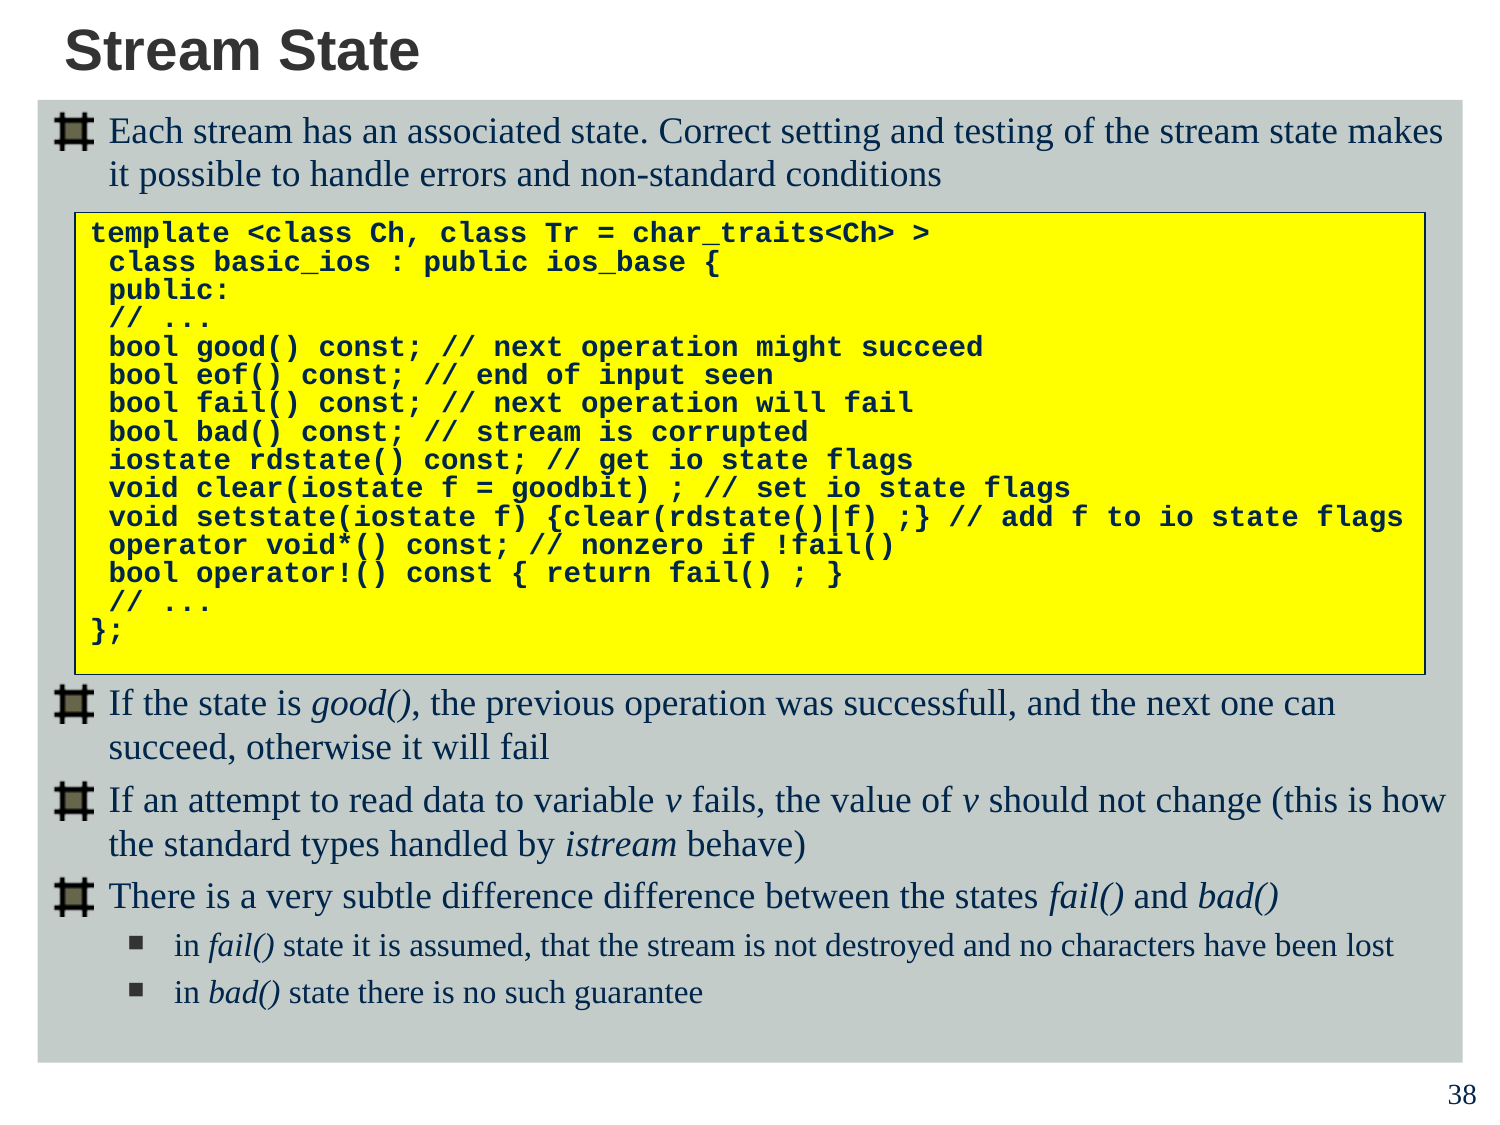

# Stream State
Each stream has an associated state. Correct setting and testing of the stream state makes it possible to handle errors and non-standard conditions
If the state is good(), the previous operation was successfull, and the next one can succeed, otherwise it will fail
If an attempt to read data to variable v fails, the value of v should not change (this is how the standard types handled by istream behave)
There is a very subtle difference difference between the states fail() and bad()
in fail() state it is assumed, that the stream is not destroyed and no characters have been lost
in bad() state there is no such guarantee
template <class Ch, class Tr = char_traits<Ch> >
	class basic_ios : public ios_base {
	public:
	// ...
	bool good() const; // next operation might succeed
	bool eof() const; // end of input seen
	bool fail() const; // next operation will fail
	bool bad() const; // stream is corrupted
	iostate rdstate() const; // get io state flags
	void clear(iostate f = goodbit) ; // set io state flags
	void setstate(iostate f) {clear(rdstate()|f) ;} // add f to io state flags
	operator void*() const; // nonzero if !fail()
	bool operator!() const { return fail() ; }
	// ...
};